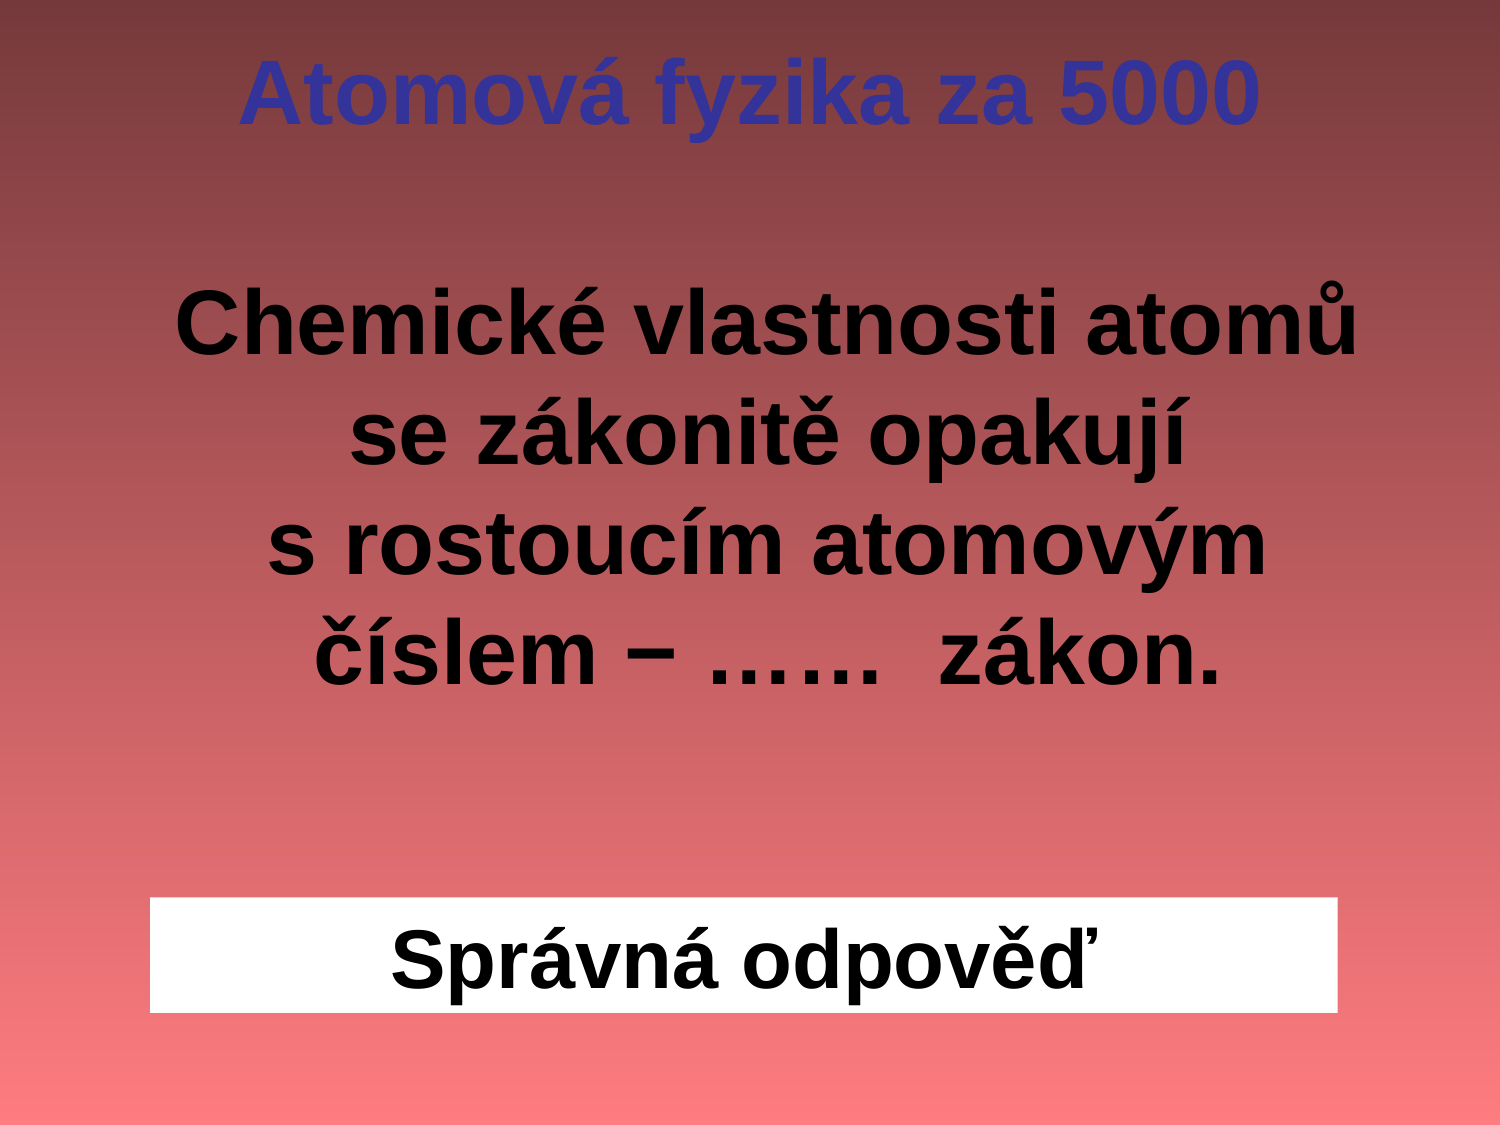

Atomová fyzika za 5000
Chemické vlastnosti atomů se zákonitě opakují
s rostoucím atomovým číslem − …… zákon.
Správná odpověď